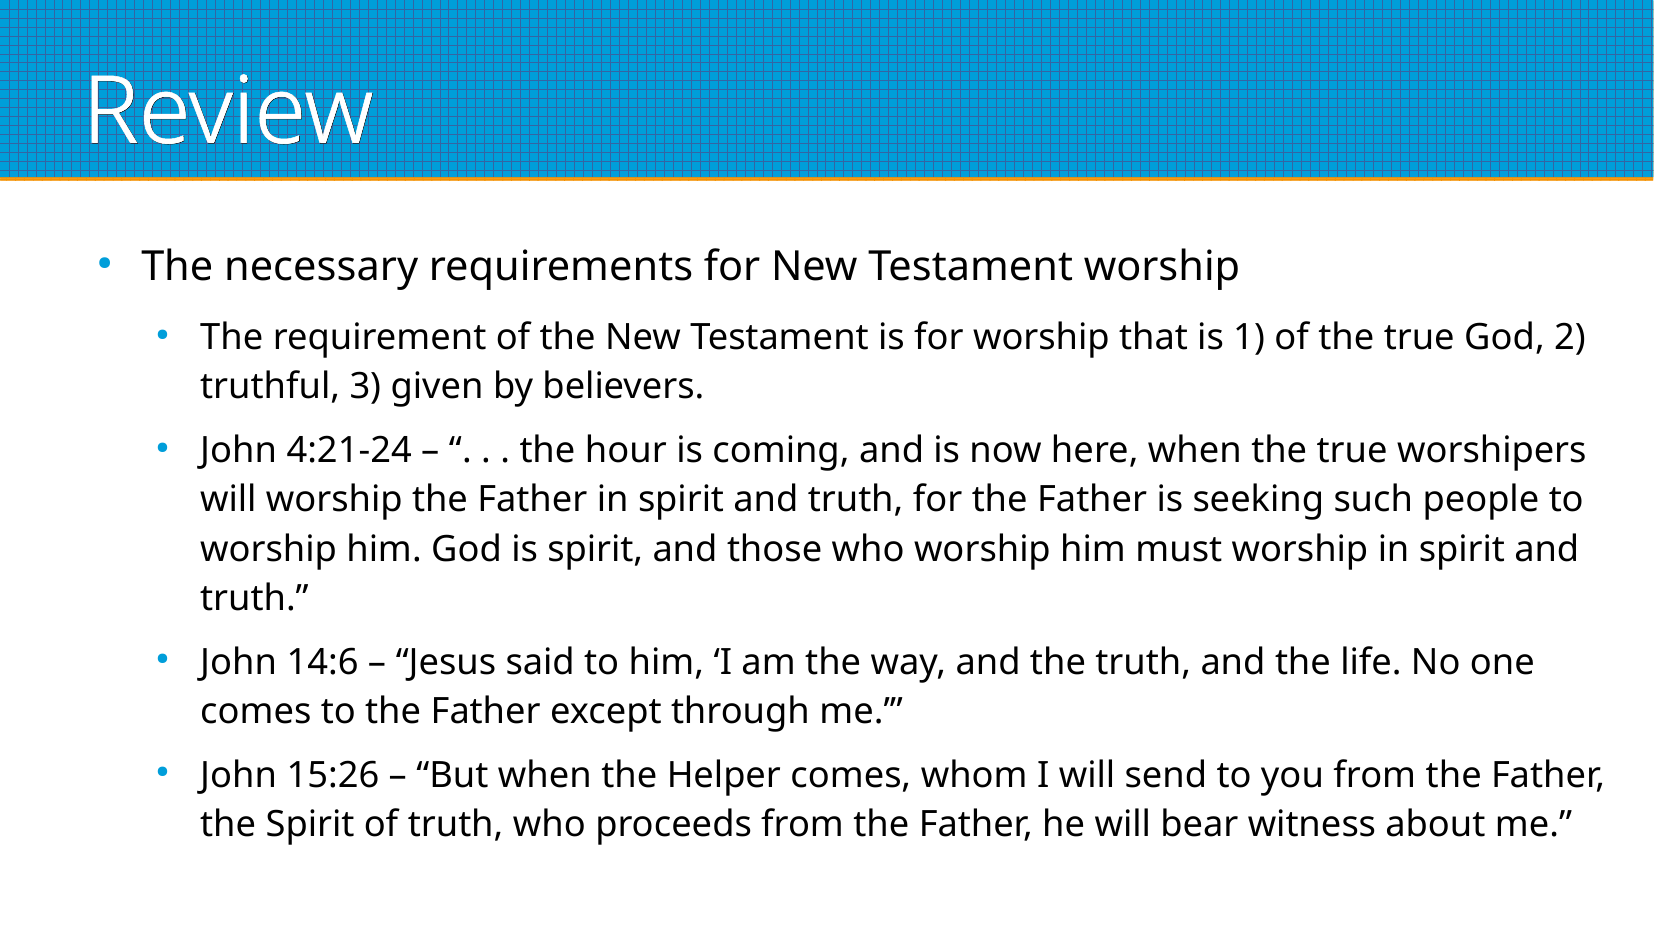

# Review
The necessary requirements for New Testament worship
The requirement of the New Testament is for worship that is 1) of the true God, 2) truthful, 3) given by believers.
John 4:21-24 – “. . . the hour is coming, and is now here, when the true worshipers will worship the Father in spirit and truth, for the Father is seeking such people to worship him. God is spirit, and those who worship him must worship in spirit and truth.”
John 14:6 – “Jesus said to him, ‘I am the way, and the truth, and the life. No one comes to the Father except through me.’”
John 15:26 – “But when the Helper comes, whom I will send to you from the Father, the Spirit of truth, who proceeds from the Father, he will bear witness about me.”